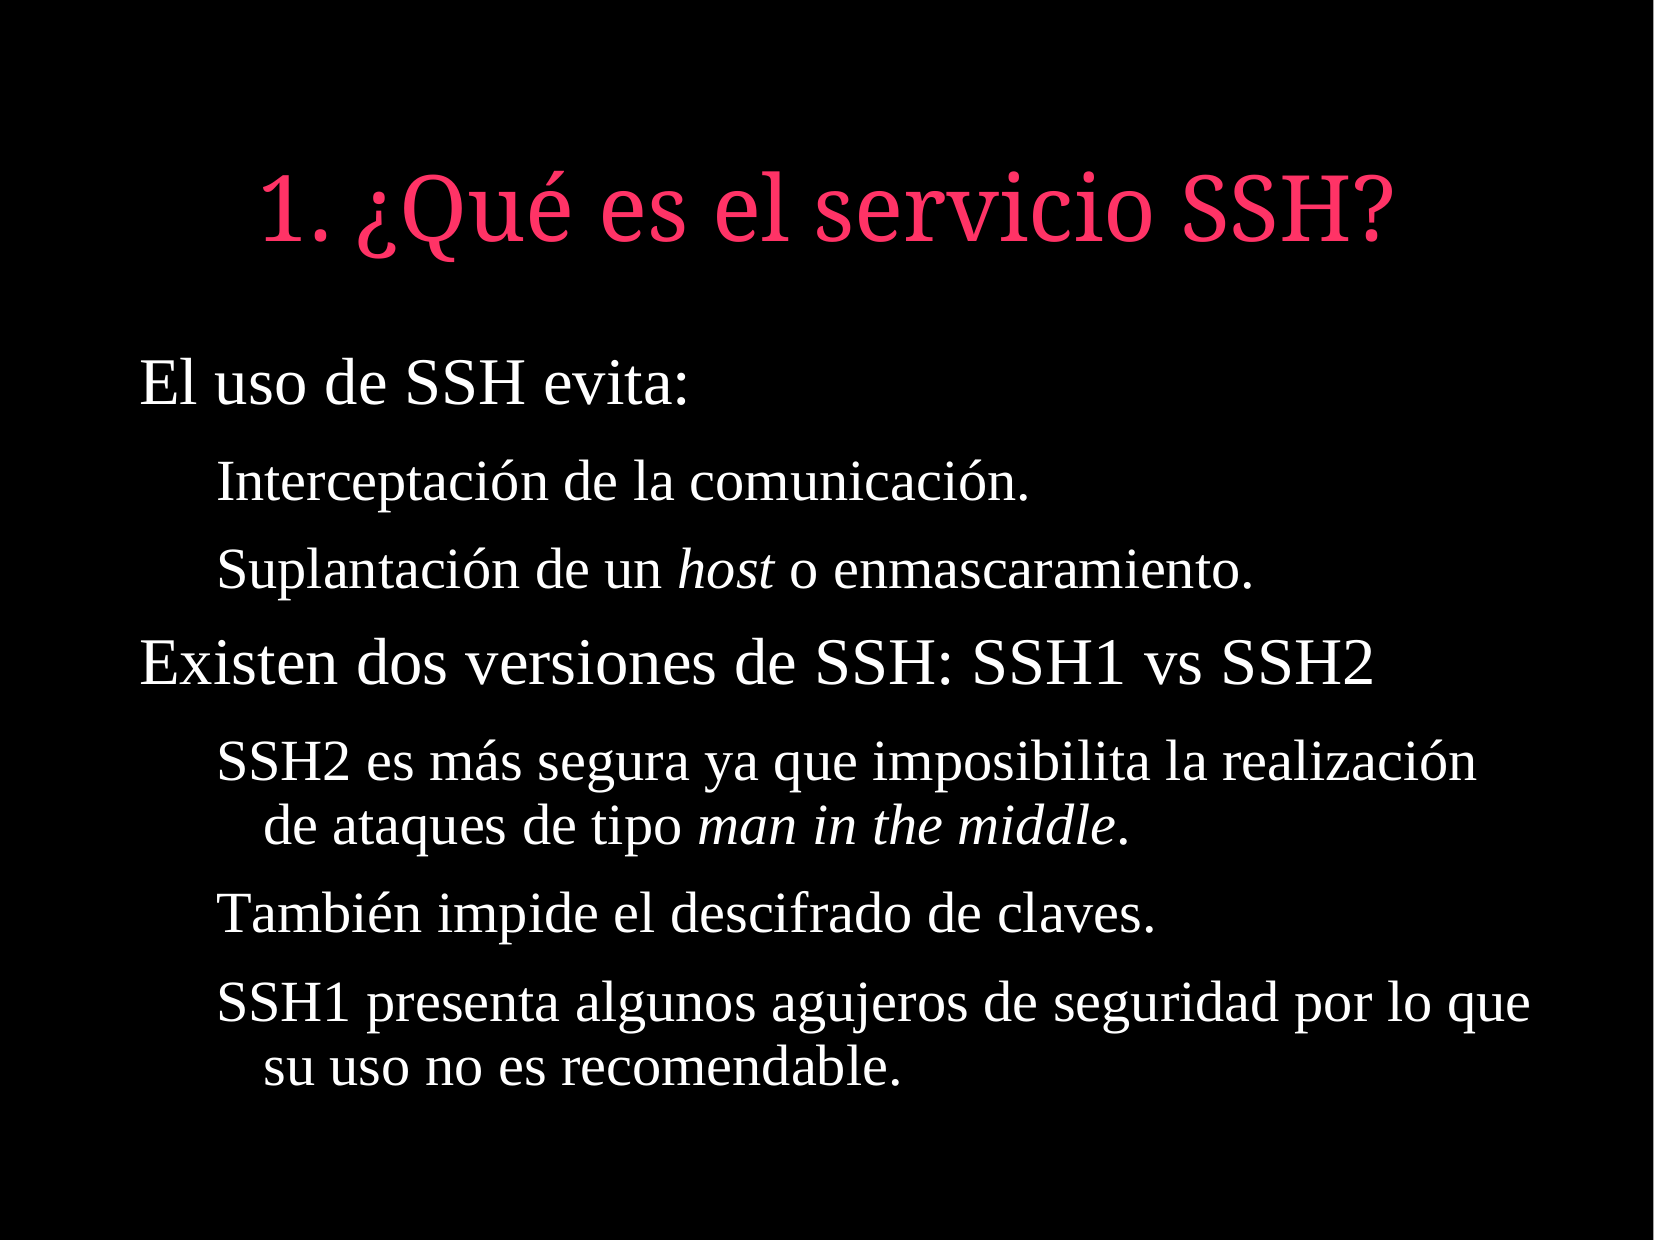

# 1. ¿Qué es el servicio SSH?
El uso de SSH evita:
Interceptación de la comunicación.
Suplantación de un host o enmascaramiento.
Existen dos versiones de SSH: SSH1 vs SSH2
SSH2 es más segura ya que imposibilita la realización de ataques de tipo man in the middle.
También impide el descifrado de claves.
SSH1 presenta algunos agujeros de seguridad por lo que su uso no es recomendable.